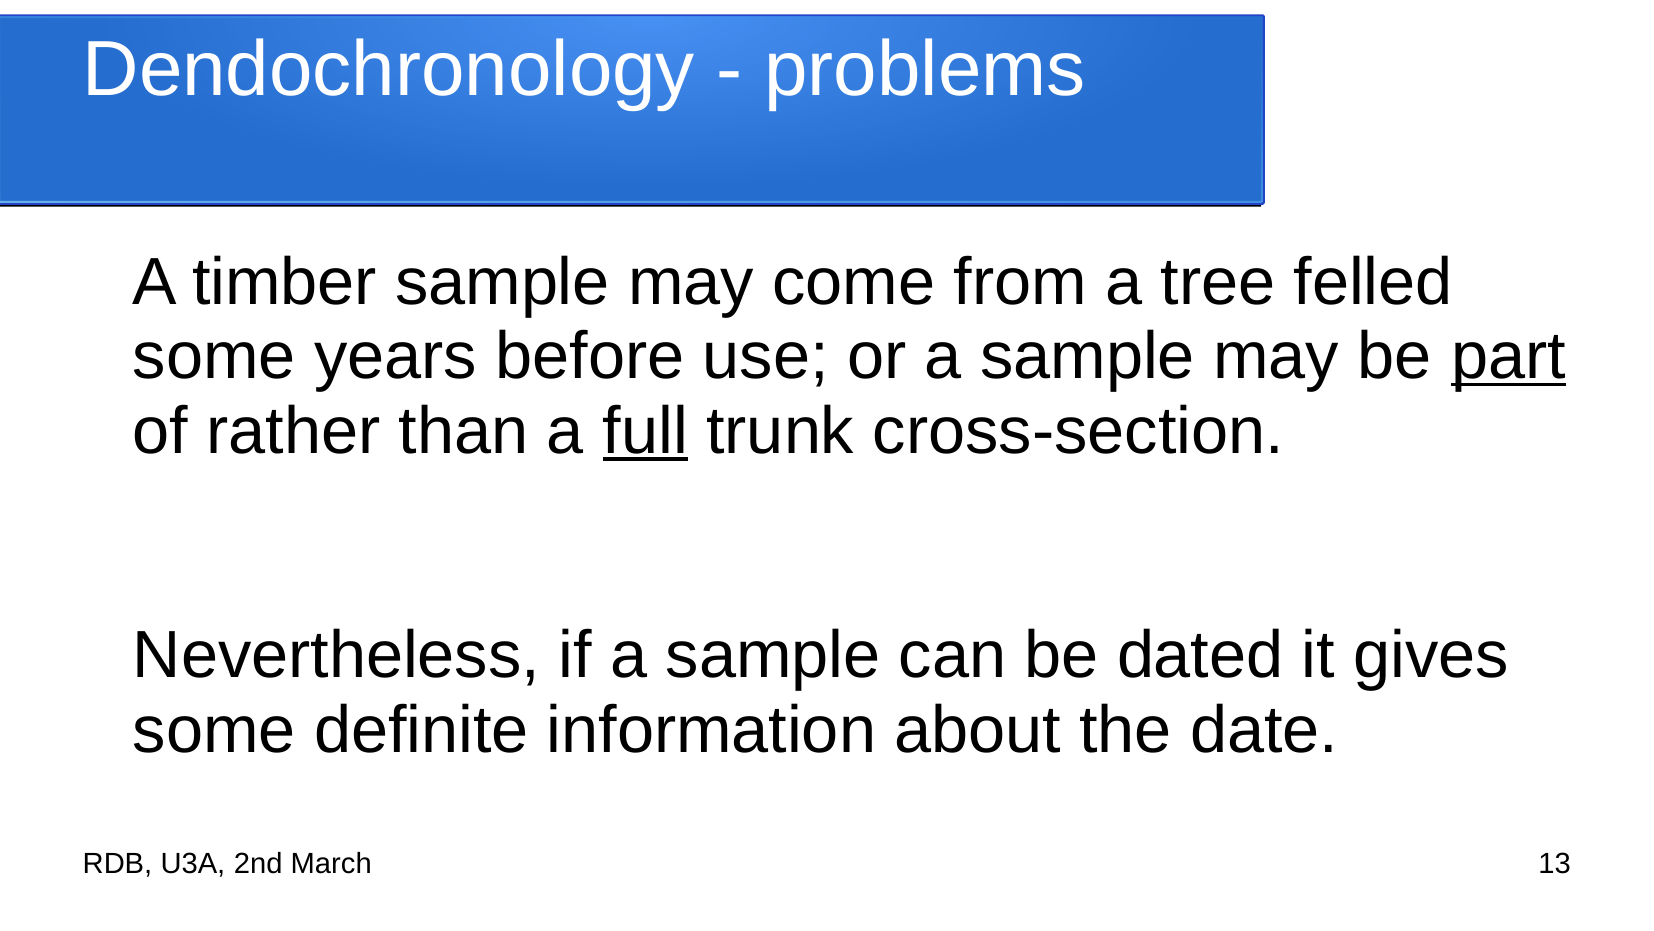

# Dendochronology - problems
A timber sample may come from a tree felled some years before use; or a sample may be part of rather than a full trunk cross-section.
Nevertheless, if a sample can be dated it gives some definite information about the date.
RDB, U3A, 2nd March
13